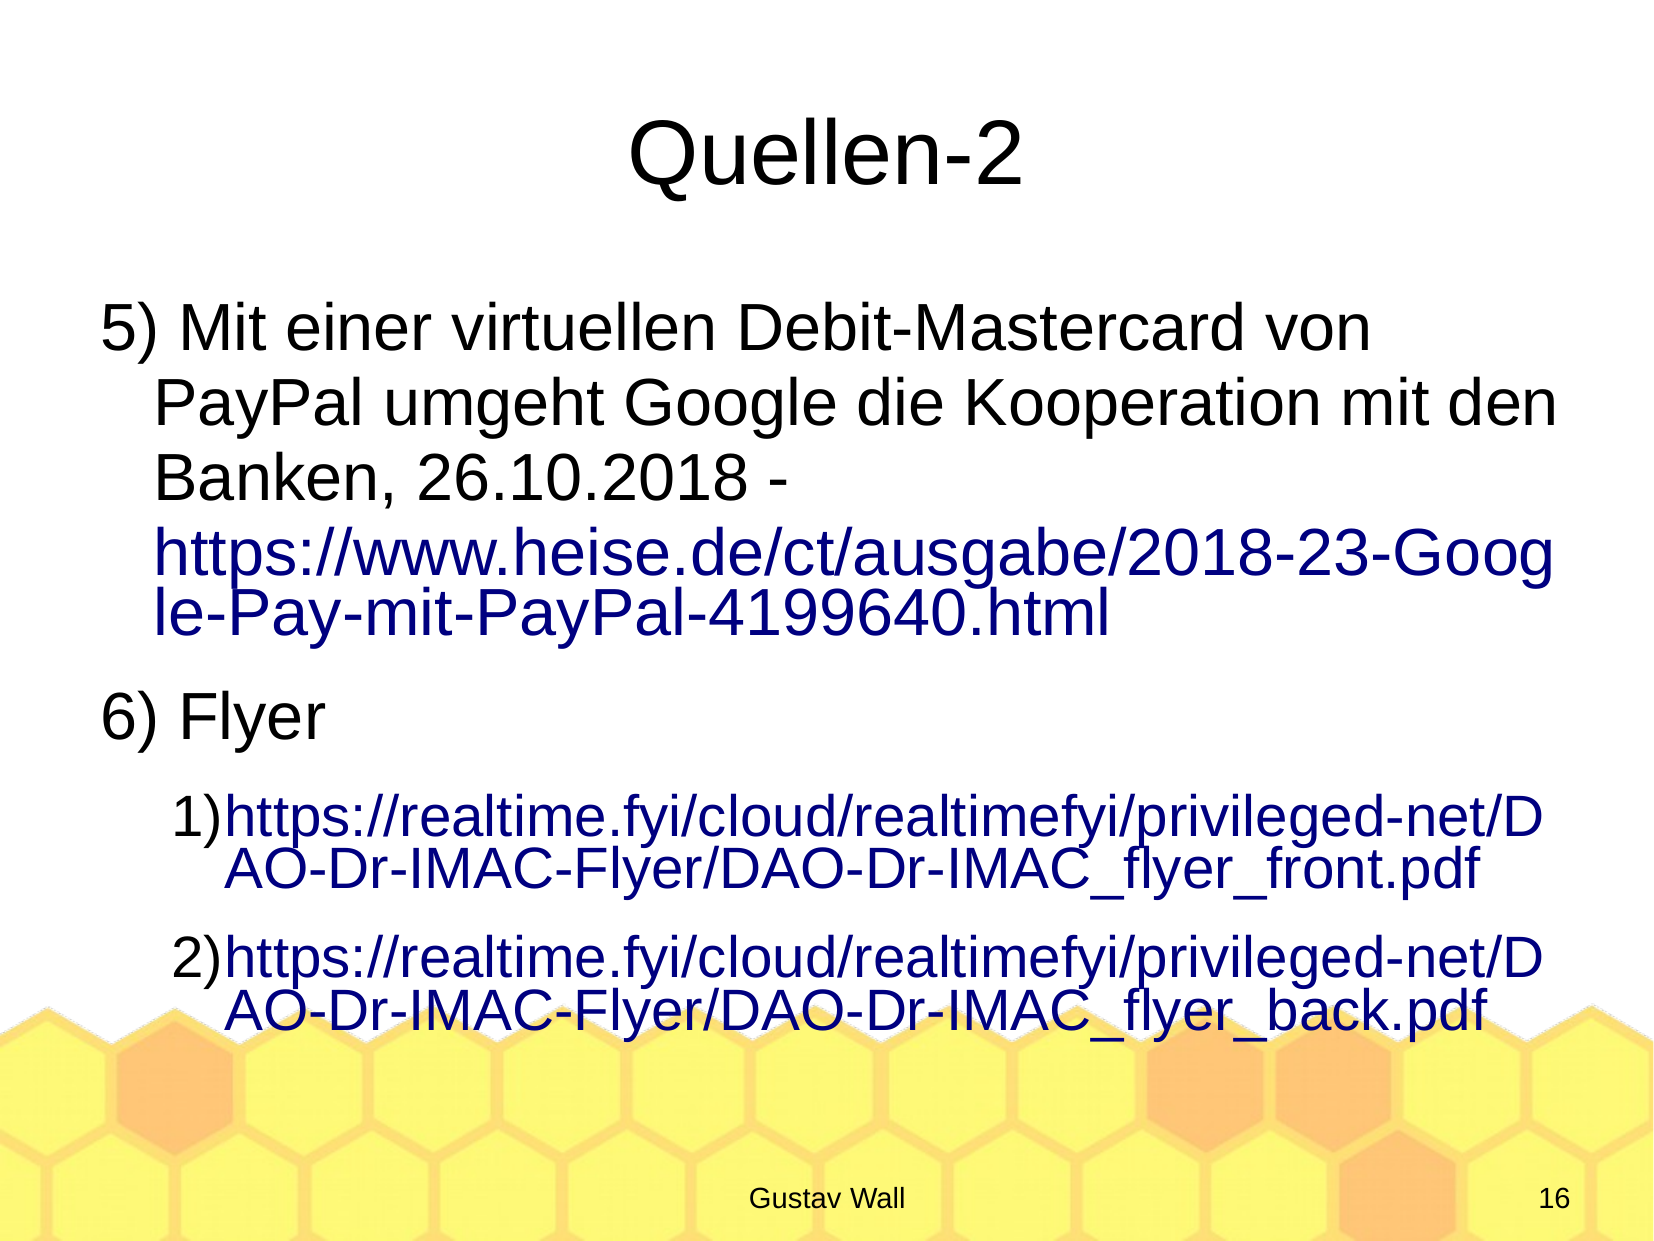

# Quellen-2
 Mit einer virtuellen Debit-Mastercard von PayPal umgeht Google die Kooperation mit den Banken, 26.10.2018 - https://www.heise.de/ct/ausgabe/2018-23-Google-Pay-mit-PayPal-4199640.html
 Flyer
https://realtime.fyi/cloud/realtimefyi/privileged-net/DAO-Dr-IMAC-Flyer/DAO-Dr-IMAC_flyer_front.pdf
https://realtime.fyi/cloud/realtimefyi/privileged-net/DAO-Dr-IMAC-Flyer/DAO-Dr-IMAC_flyer_back.pdf
Gustav Wall
16